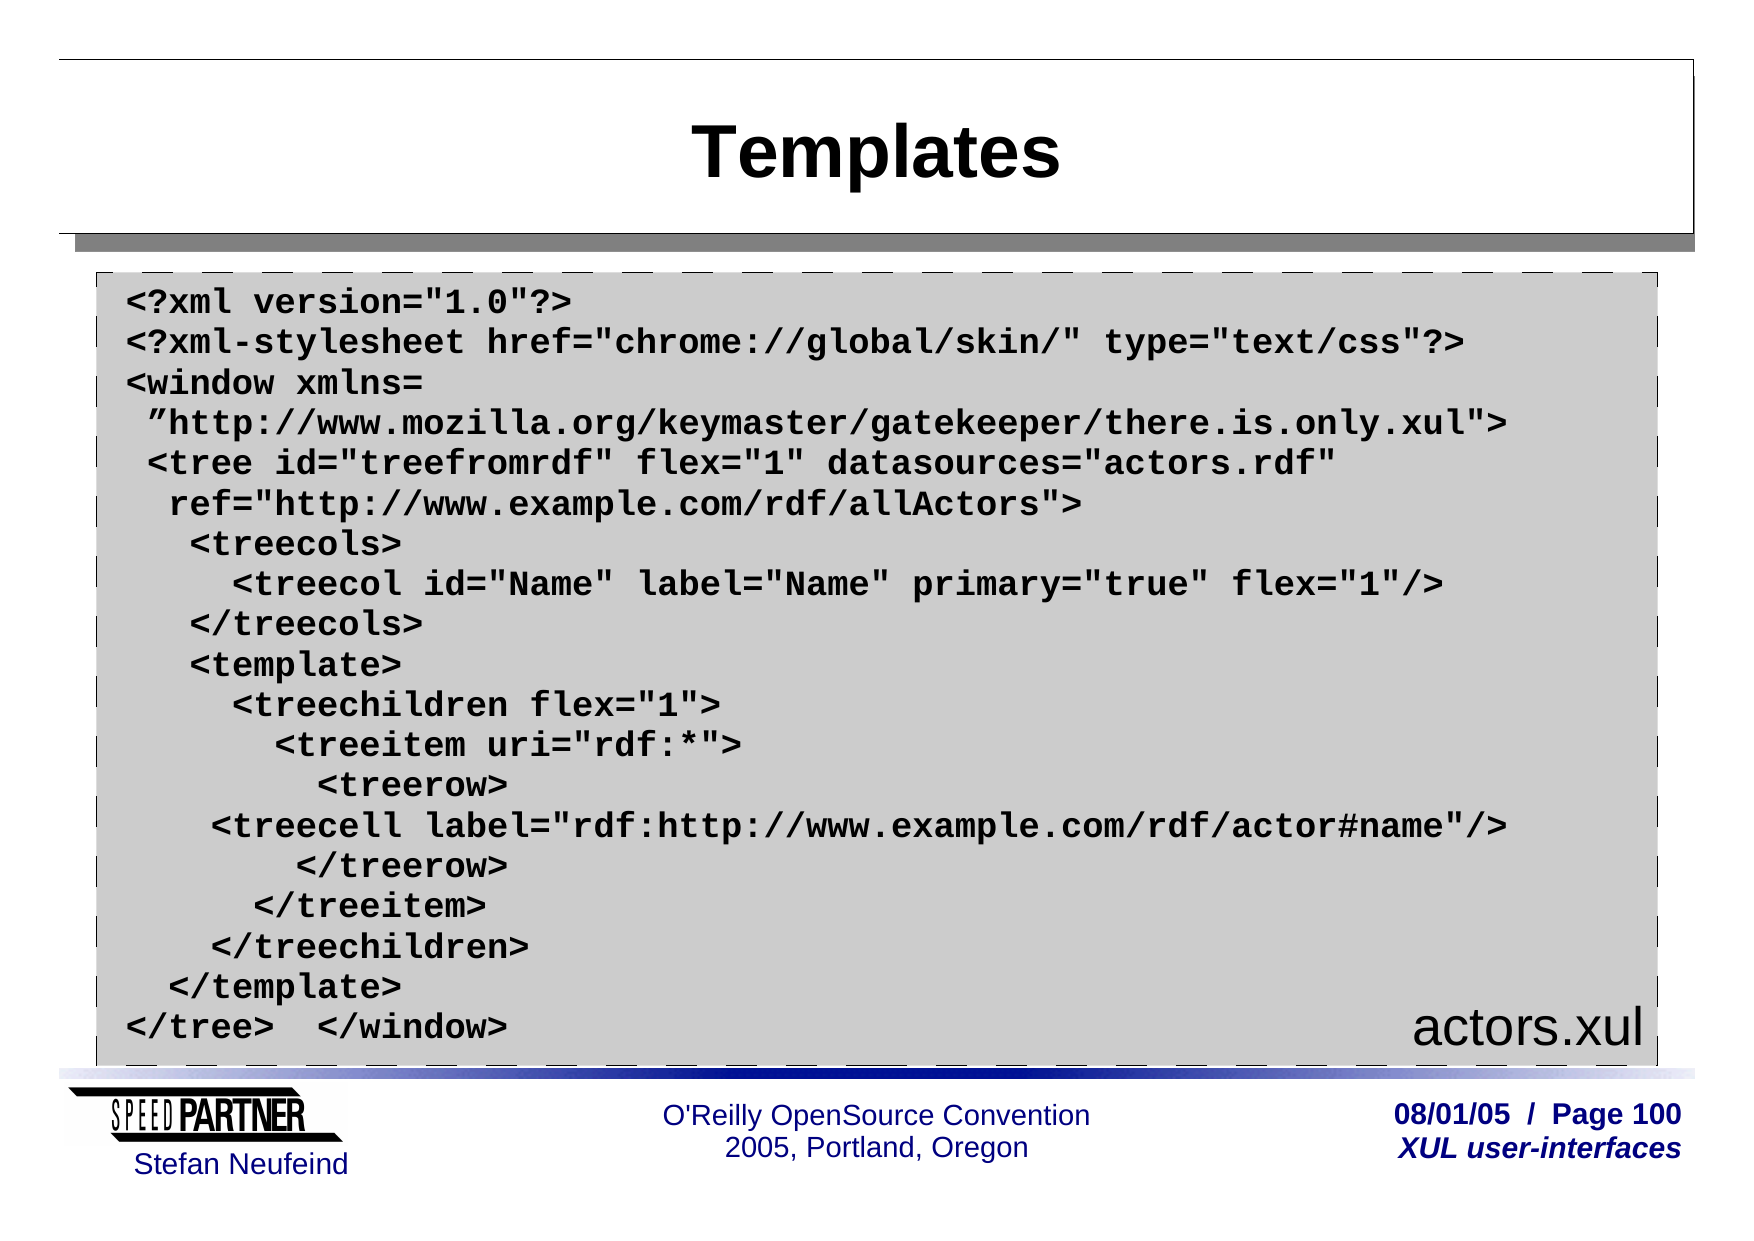

# Templates
<?xml version="1.0"?>
<?xml-stylesheet href="chrome://global/skin/" type="text/css"?>
<window xmlns=
 ”http://www.mozilla.org/keymaster/gatekeeper/there.is.only.xul">
 <tree id="treefromrdf" flex="1" datasources="actors.rdf"
 ref="http://www.example.com/rdf/allActors">
 <treecols>
 <treecol id="Name" label="Name" primary="true" flex="1"/>
 </treecols>
 <template>
 <treechildren flex="1">
 <treeitem uri="rdf:*">
 <treerow>
 <treecell label="rdf:http://www.example.com/rdf/actor#name"/>
 </treerow>
 </treeitem>
 </treechildren>
 </template>
</tree> </window>
actors.xul